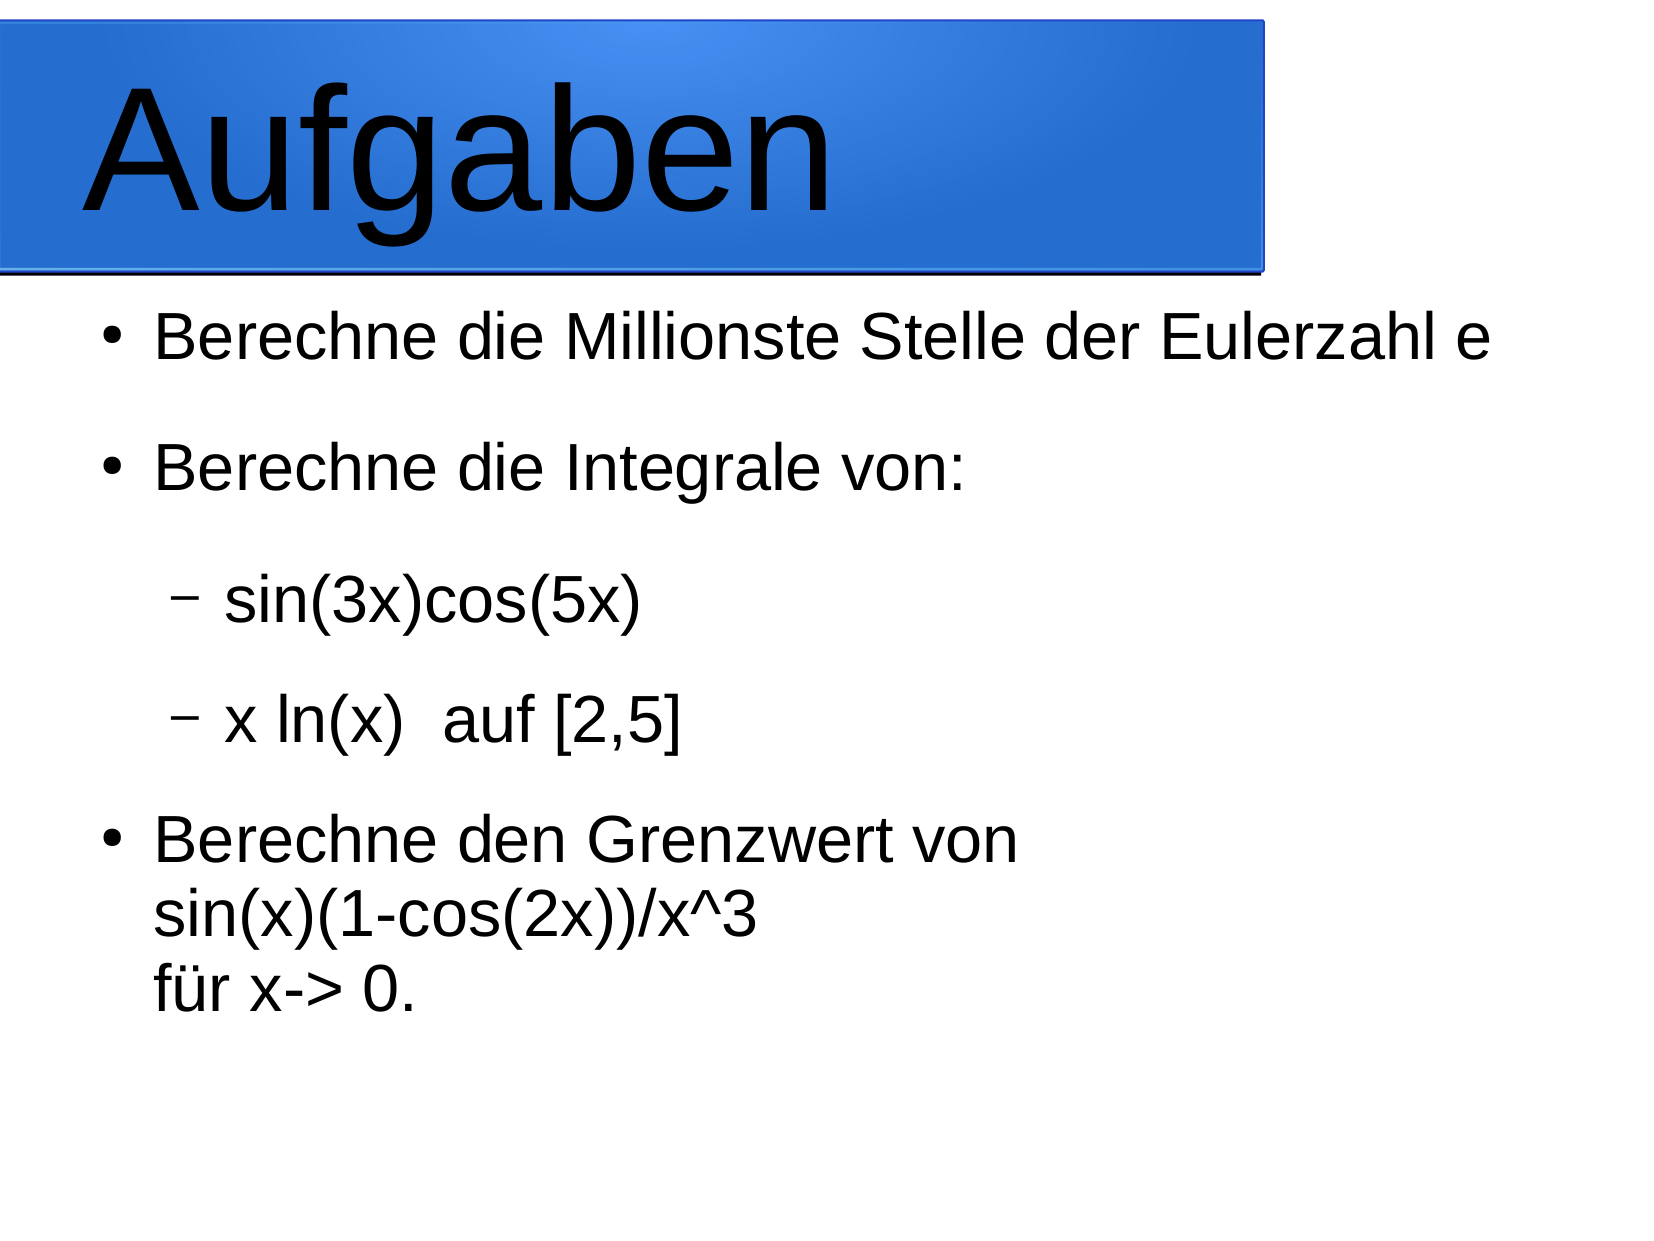

# Aufgaben
Berechne die Millionste Stelle der Eulerzahl e
Berechne die Integrale von:
sin(3x)cos(5x)
x ln(x) auf [2,5]
Berechne den Grenzwert von
sin(x)(1-cos(2x))/x^3
für x-> 0.